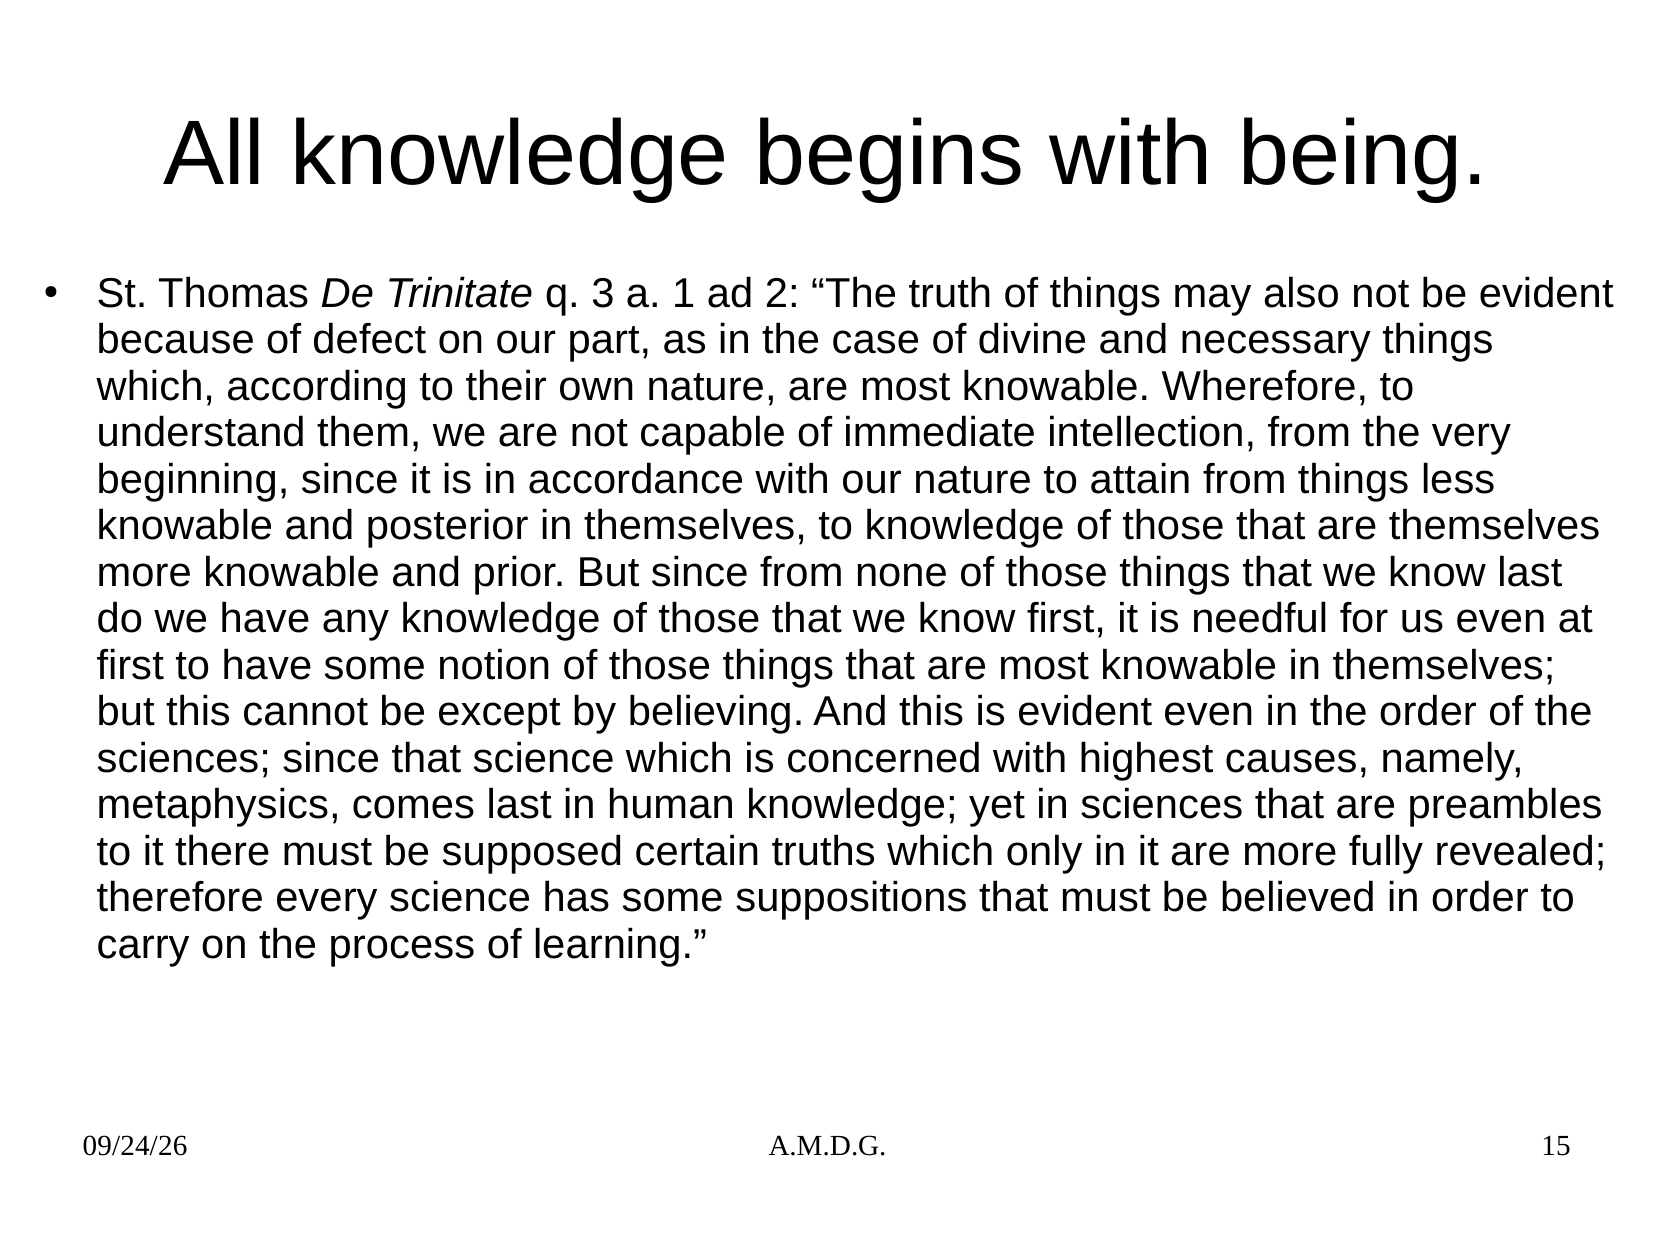

# All knowledge begins with being.
St. Thomas De Trinitate q. 3 a. 1 ad 2: “The truth of things may also not be evident because of defect on our part, as in the case of divine and necessary things which, according to their own nature, are most knowable. Wherefore, to understand them, we are not capable of immediate intellection, from the very beginning, since it is in accordance with our nature to attain from things less knowable and posterior in themselves, to knowledge of those that are themselves more knowable and prior. But since from none of those things that we know last do we have any knowledge of those that we know first, it is needful for us even at first to have some notion of those things that are most knowable in themselves; but this cannot be except by believing. And this is evident even in the order of the sciences; since that science which is concerned with highest causes, namely, metaphysics, comes last in human knowledge; yet in sciences that are preambles to it there must be supposed certain truths which only in it are more fully revealed; therefore every science has some suppositions that must be believed in order to carry on the process of learning.”
A.M.D.G.
15